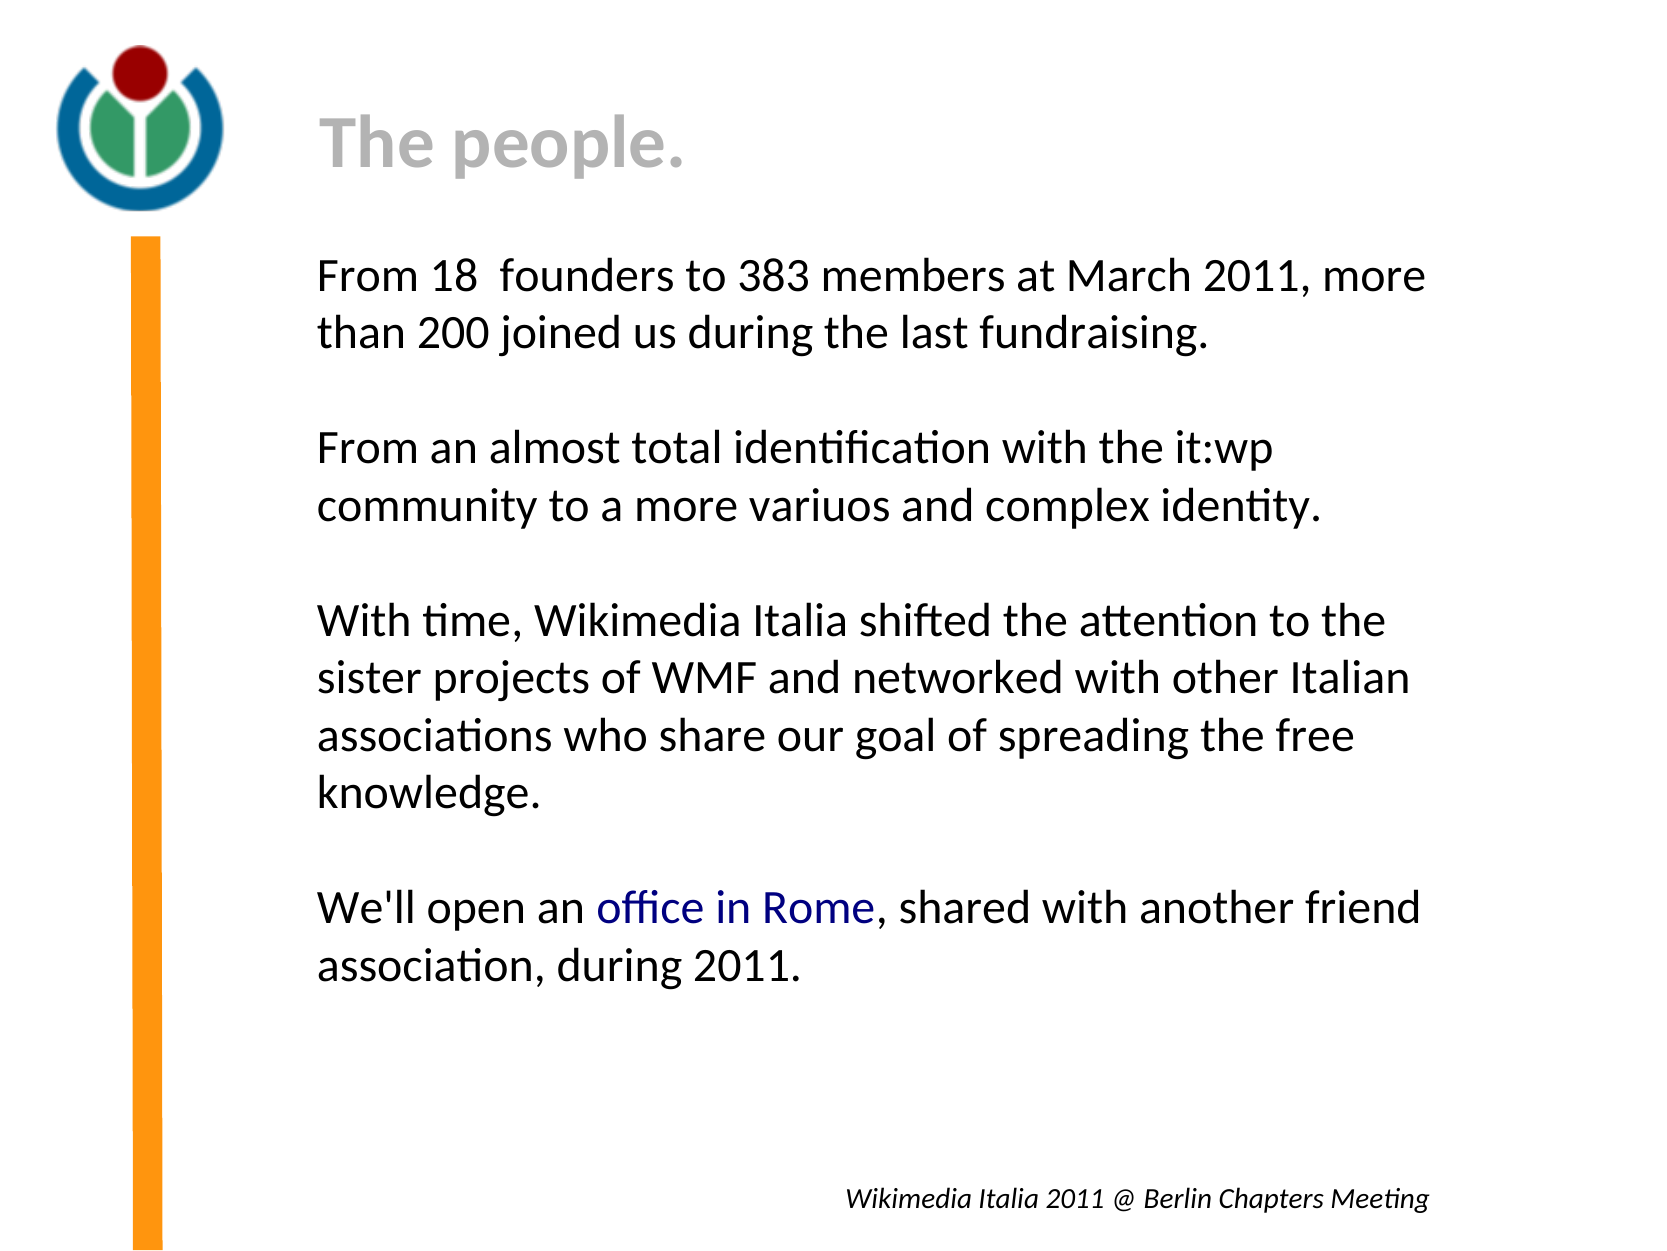

The people.
From 18 founders to 383 members at March 2011, more than 200 joined us during the last fundraising.
From an almost total identification with the it:wp community to a more variuos and complex identity.
With time, Wikimedia Italia shifted the attention to the sister projects of WMF and networked with other Italian associations who share our goal of spreading the free knowledge.
We'll open an office in Rome, shared with another friend association, during 2011.
Wikimedia Italia 2011 @ Berlin Chapters Meeting